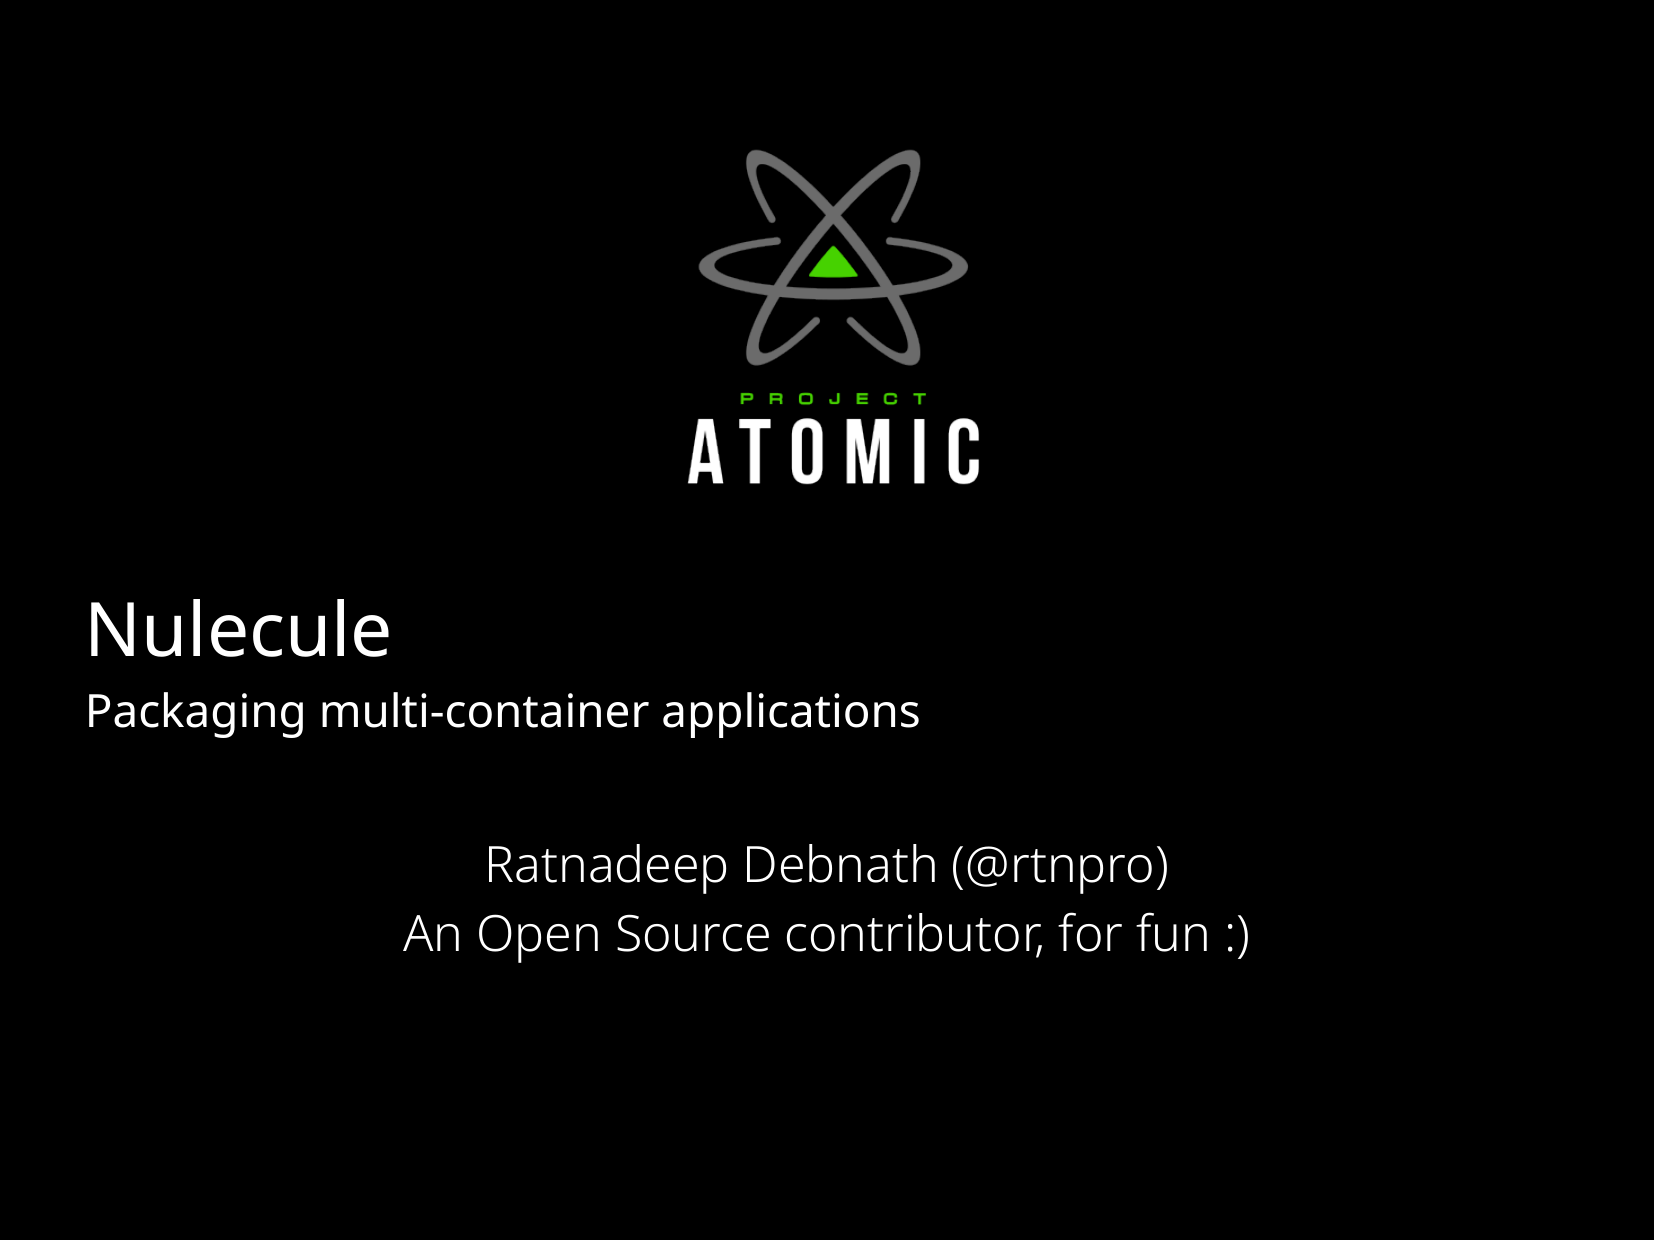

# Nulecule Packaging multi-container applications
Ratnadeep Debnath (@rtnpro)
An Open Source contributor, for fun :)